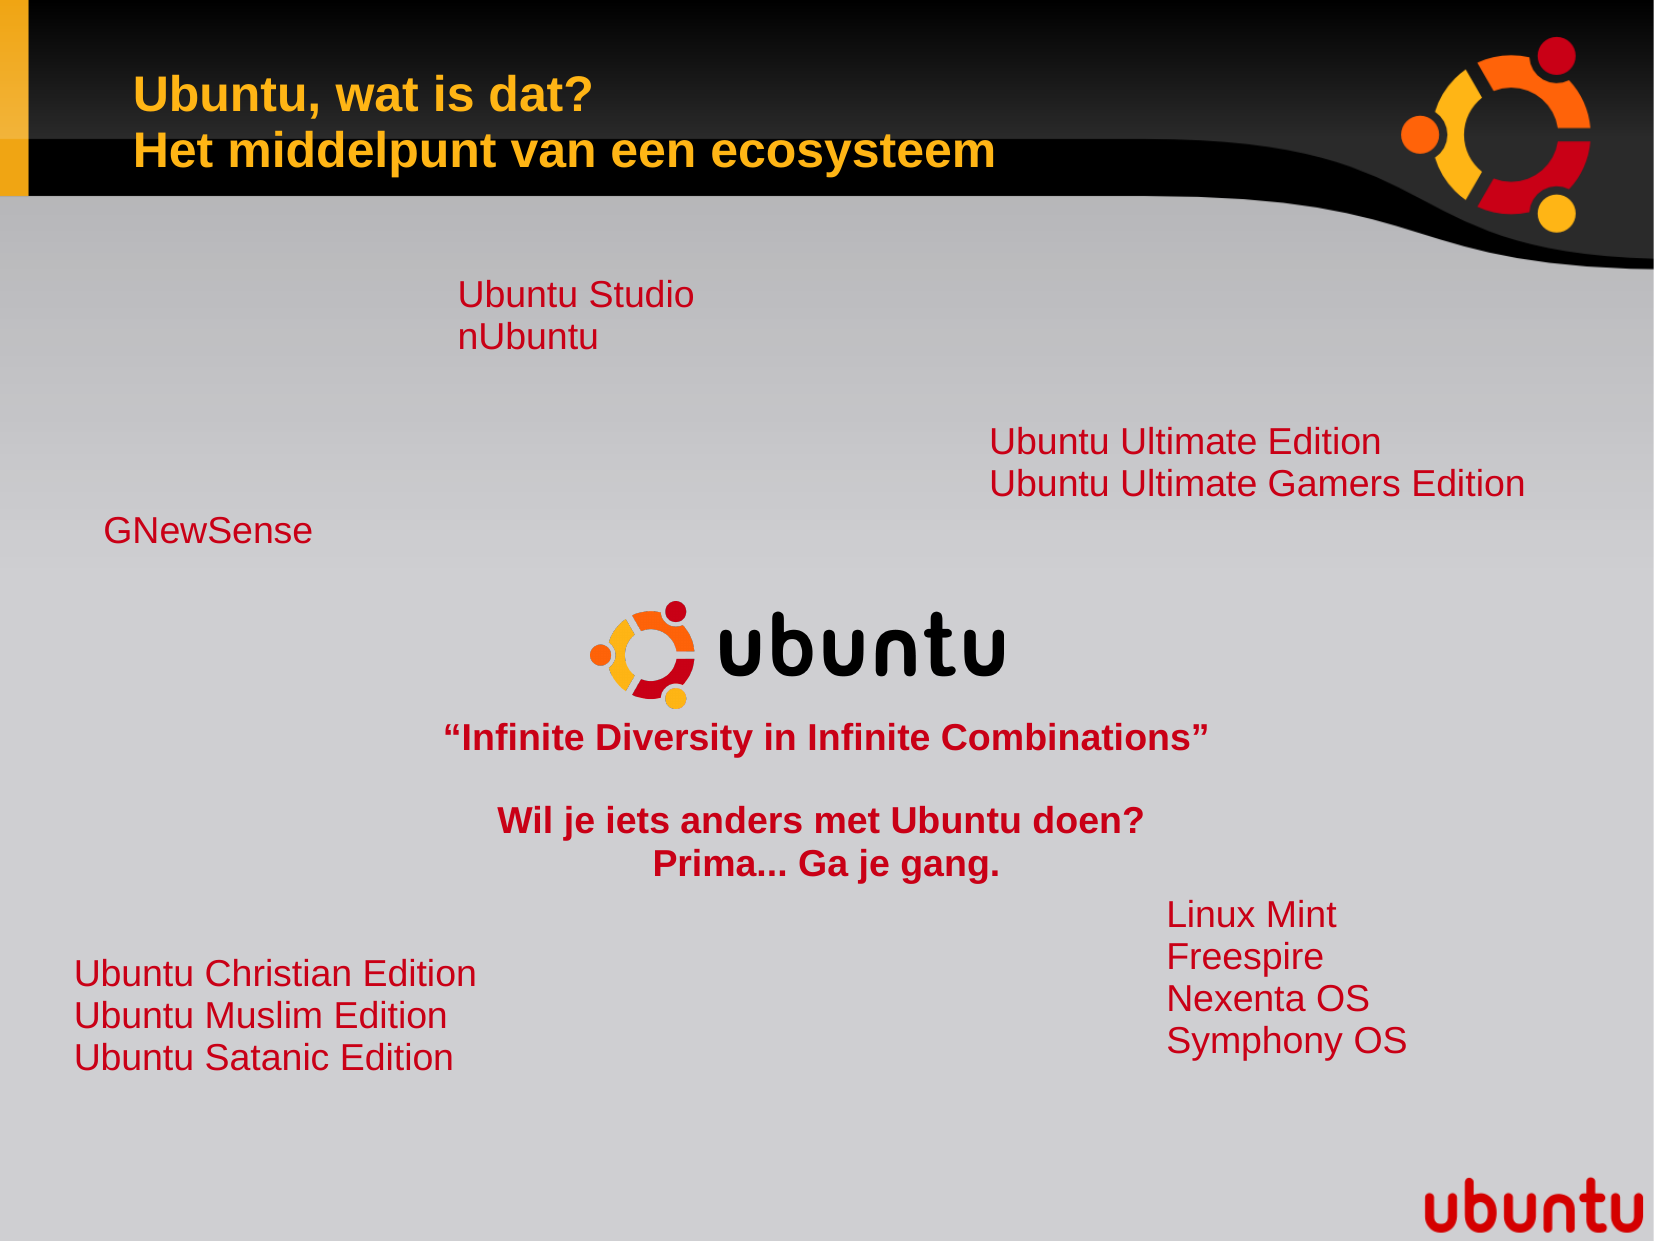

Ubuntu, wat is dat?
Het middelpunt van een ecosysteem
Ubuntu Studio
nUbuntu
Ubuntu Ultimate Edition
Ubuntu Ultimate Gamers Edition
GNewSense
“Infinite Diversity in Infinite Combinations”
Wil je iets anders met Ubuntu doen?
Prima... Ga je gang.
Linux Mint
Freespire
Nexenta OS
Symphony OS
Ubuntu Christian Edition
Ubuntu Muslim Edition
Ubuntu Satanic Edition